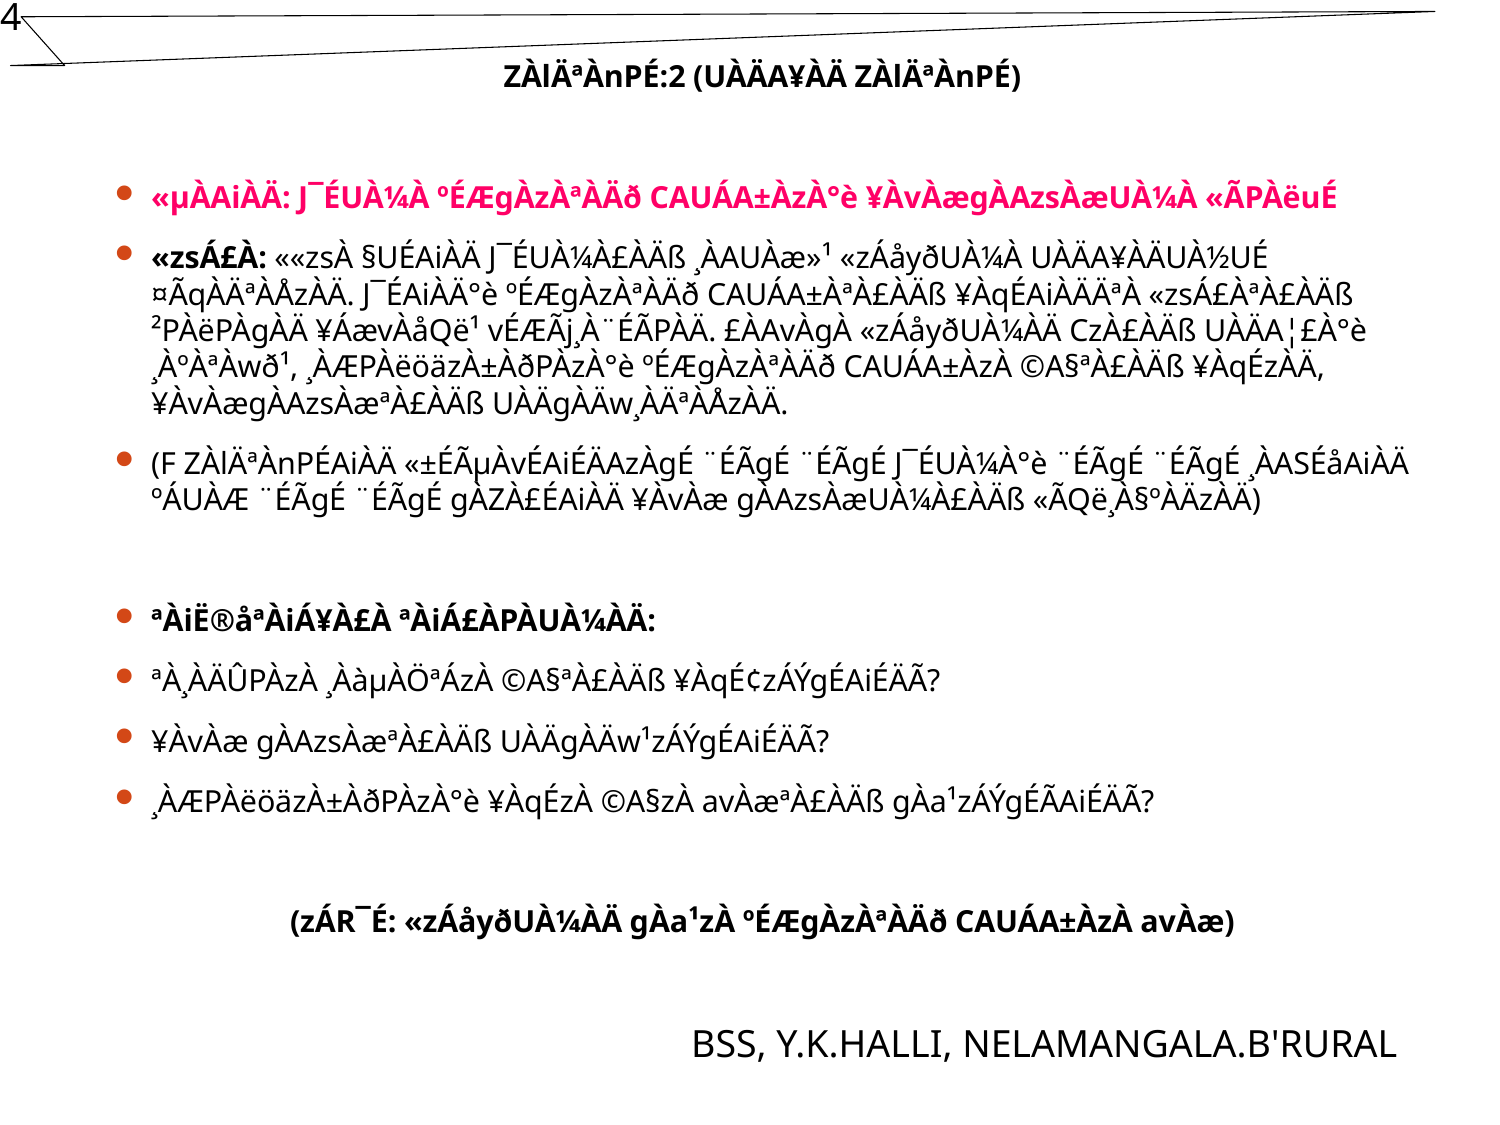

# ZÀlÄªÀnPÉ:2 (UÀÄA¥ÀÄ ZÀlÄªÀnPÉ)
«µÀAiÀÄ: J¯ÉUÀ¼À ºÉÆgÀzÀªÀÄð CAUÁA±ÀzÀ°è ¥ÀvÀægÀAzsÀæUÀ¼À «ÃPÀëuÉ
«zsÁ£À: ««zsÀ §UÉAiÀÄ J¯ÉUÀ¼À£ÀÄß ¸ÀAUÀæ»¹ «zÁåyðUÀ¼À UÀÄA¥ÀÄUÀ½UÉ ¤ÃqÀÄªÀÅzÀÄ. J¯ÉAiÀÄ°è ºÉÆgÀzÀªÀÄð CAUÁA±ÀªÀ£ÀÄß ¥ÀqÉAiÀÄÄªÀ «zsÁ£ÀªÀ£ÀÄß ²PÀëPÀgÀÄ ¥ÁævÀåQë¹ vÉÆÃj¸À¨ÉÃPÀÄ. £ÀAvÀgÀ «zÁåyðUÀ¼ÀÄ CzÀ£ÀÄß UÀÄA¦£À°è ¸ÀºÀªÀwð¹, ¸ÀÆPÀëöäzÀ±ÀðPÀzÀ°è ºÉÆgÀzÀªÀÄð CAUÁA±ÀzÀ ©A§ªÀ£ÀÄß ¥ÀqÉzÀÄ, ¥ÀvÀægÀAzsÀæªÀ£ÀÄß UÀÄgÀÄw¸ÀÄªÀÅzÀÄ.
(F ZÀlÄªÀnPÉAiÀÄ «±ÉÃµÀvÉAiÉÄAzÀgÉ ¨ÉÃgÉ ¨ÉÃgÉ J¯ÉUÀ¼À°è ¨ÉÃgÉ ¨ÉÃgÉ ¸ÀASÉåAiÀÄ ºÁUÀÆ ¨ÉÃgÉ ¨ÉÃgÉ gÀZÀ£ÉAiÀÄ ¥ÀvÀæ gÀAzsÀæUÀ¼À£ÀÄß «ÃQë¸À§ºÀÄzÀÄ)
ªÀiË®åªÀiÁ¥À£À ªÀiÁ£ÀPÀUÀ¼ÀÄ:
ªÀ¸ÀÄÛPÀzÀ ¸ÀàµÀÖªÁzÀ ©A§ªÀ£ÀÄß ¥ÀqÉ¢zÁÝgÉAiÉÄÃ?
¥ÀvÀæ gÀAzsÀæªÀ£ÀÄß UÀÄgÀÄw¹zÁÝgÉAiÉÄÃ?
¸ÀÆPÀëöäzÀ±ÀðPÀzÀ°è ¥ÀqÉzÀ ©A§zÀ avÀæªÀ£ÀÄß gÀa¹zÁÝgÉÃAiÉÄÃ?
(zÁR¯É: «zÁåyðUÀ¼ÀÄ gÀa¹zÀ ºÉÆgÀzÀªÀÄð CAUÁA±ÀzÀ avÀæ)
 BSS, Y.K.HALLI, NELAMANGALA.B'RURAL